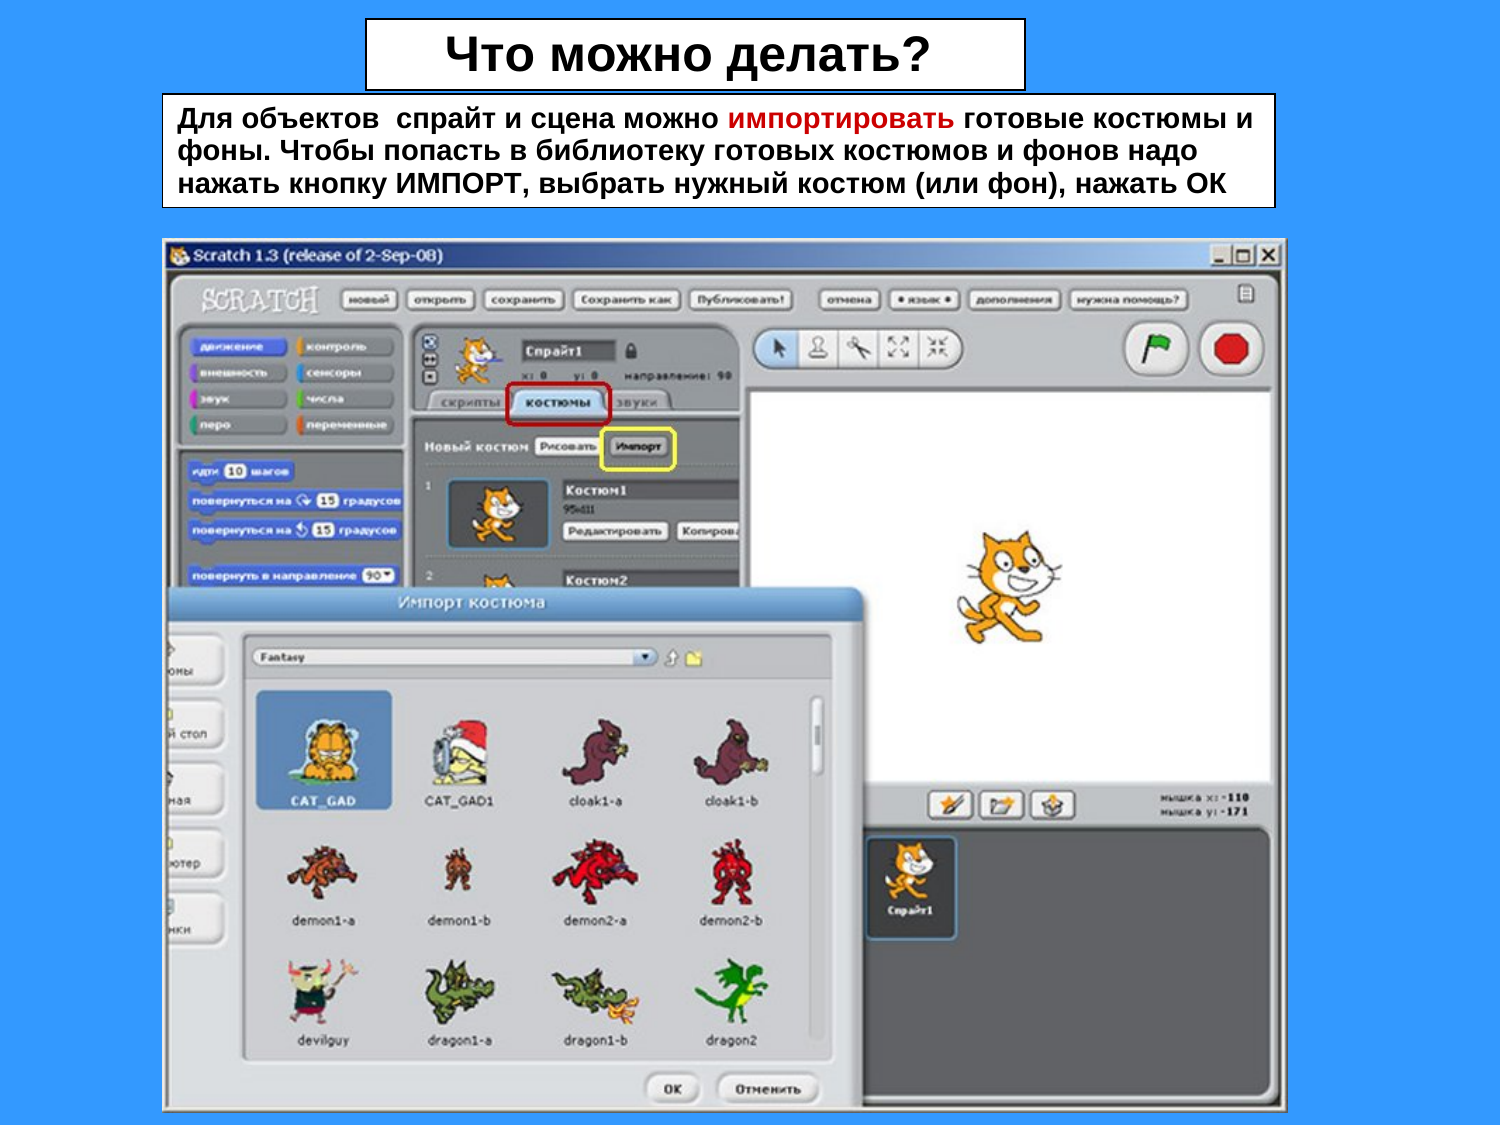

Что можно делать?
Для объектов спрайт и сцена можно импортировать готовые костюмы и фоны. Чтобы попасть в библиотеку готовых костюмов и фонов надо нажать кнопку ИМПОРТ, выбрать нужный костюм (или фон), нажать ОК